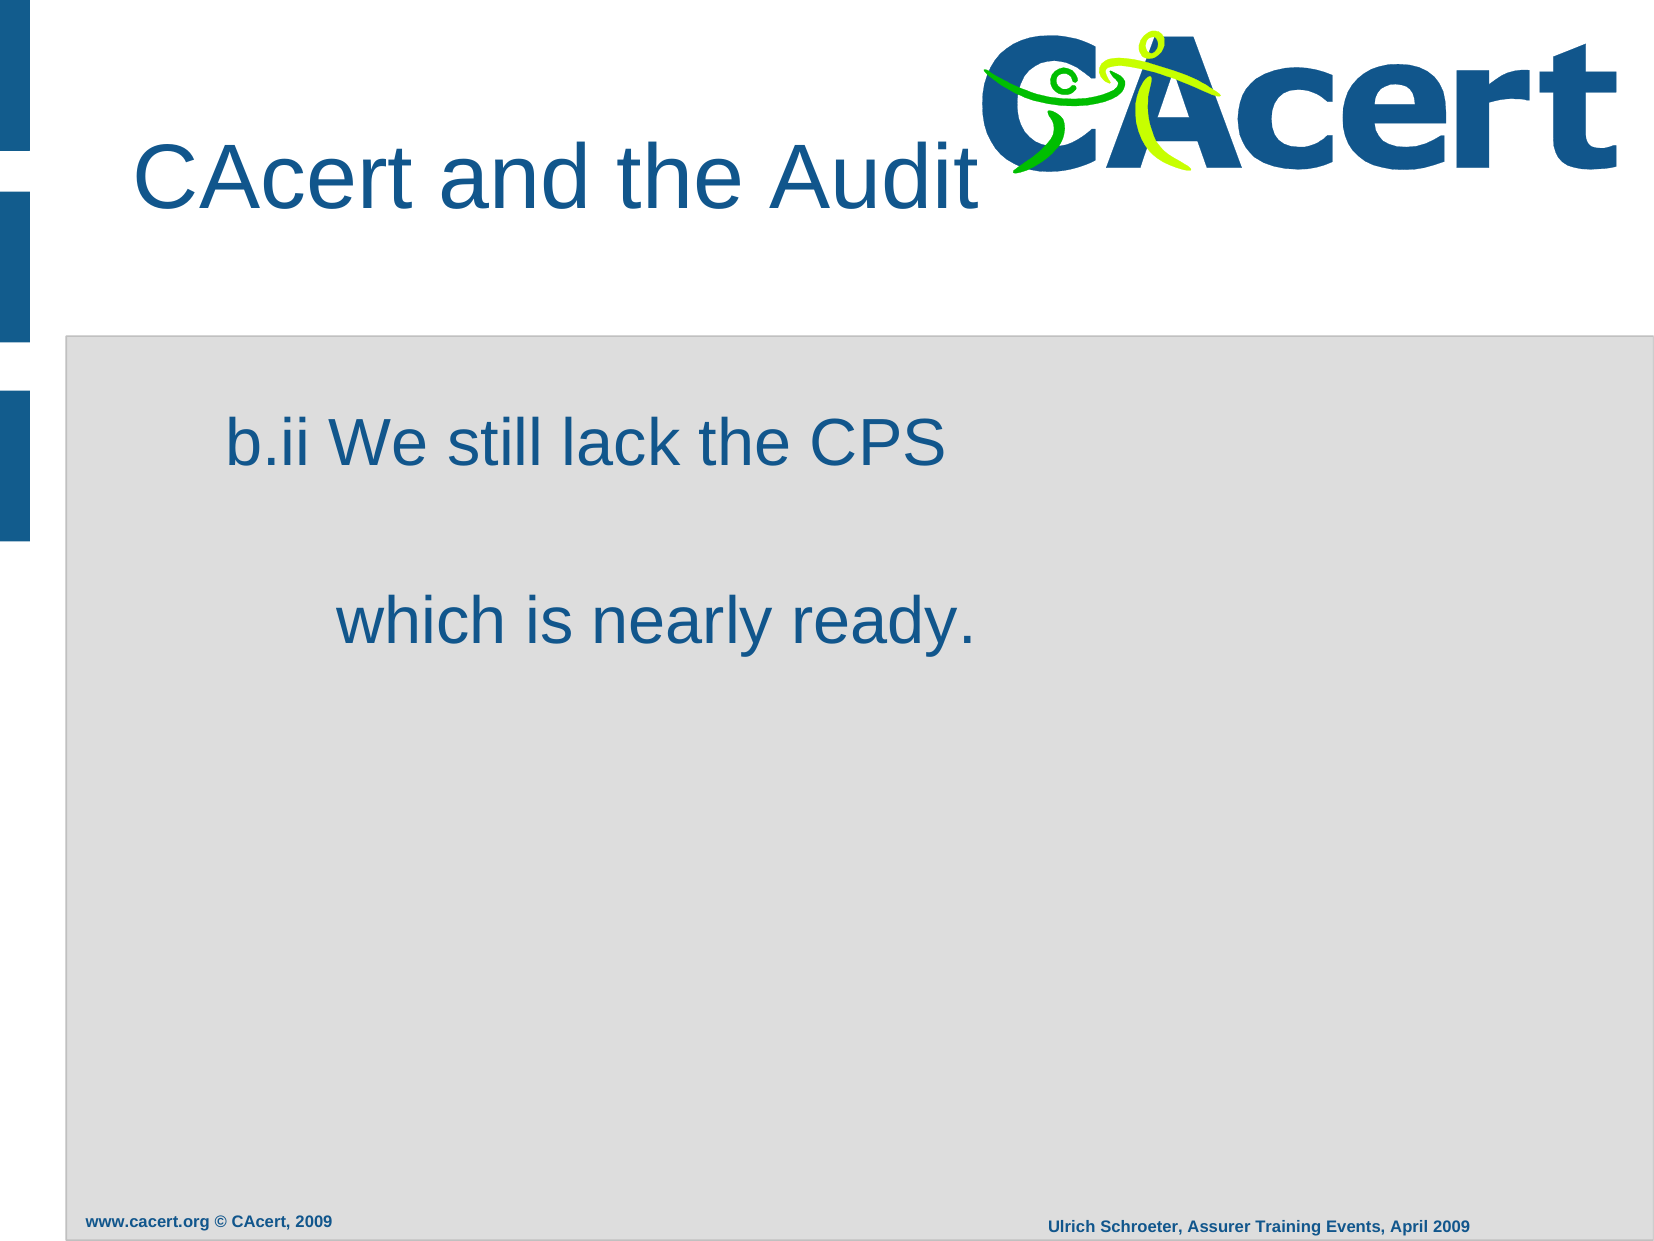

CAcert and the Audit
 b.ii We still lack the CPS
 which is nearly ready.